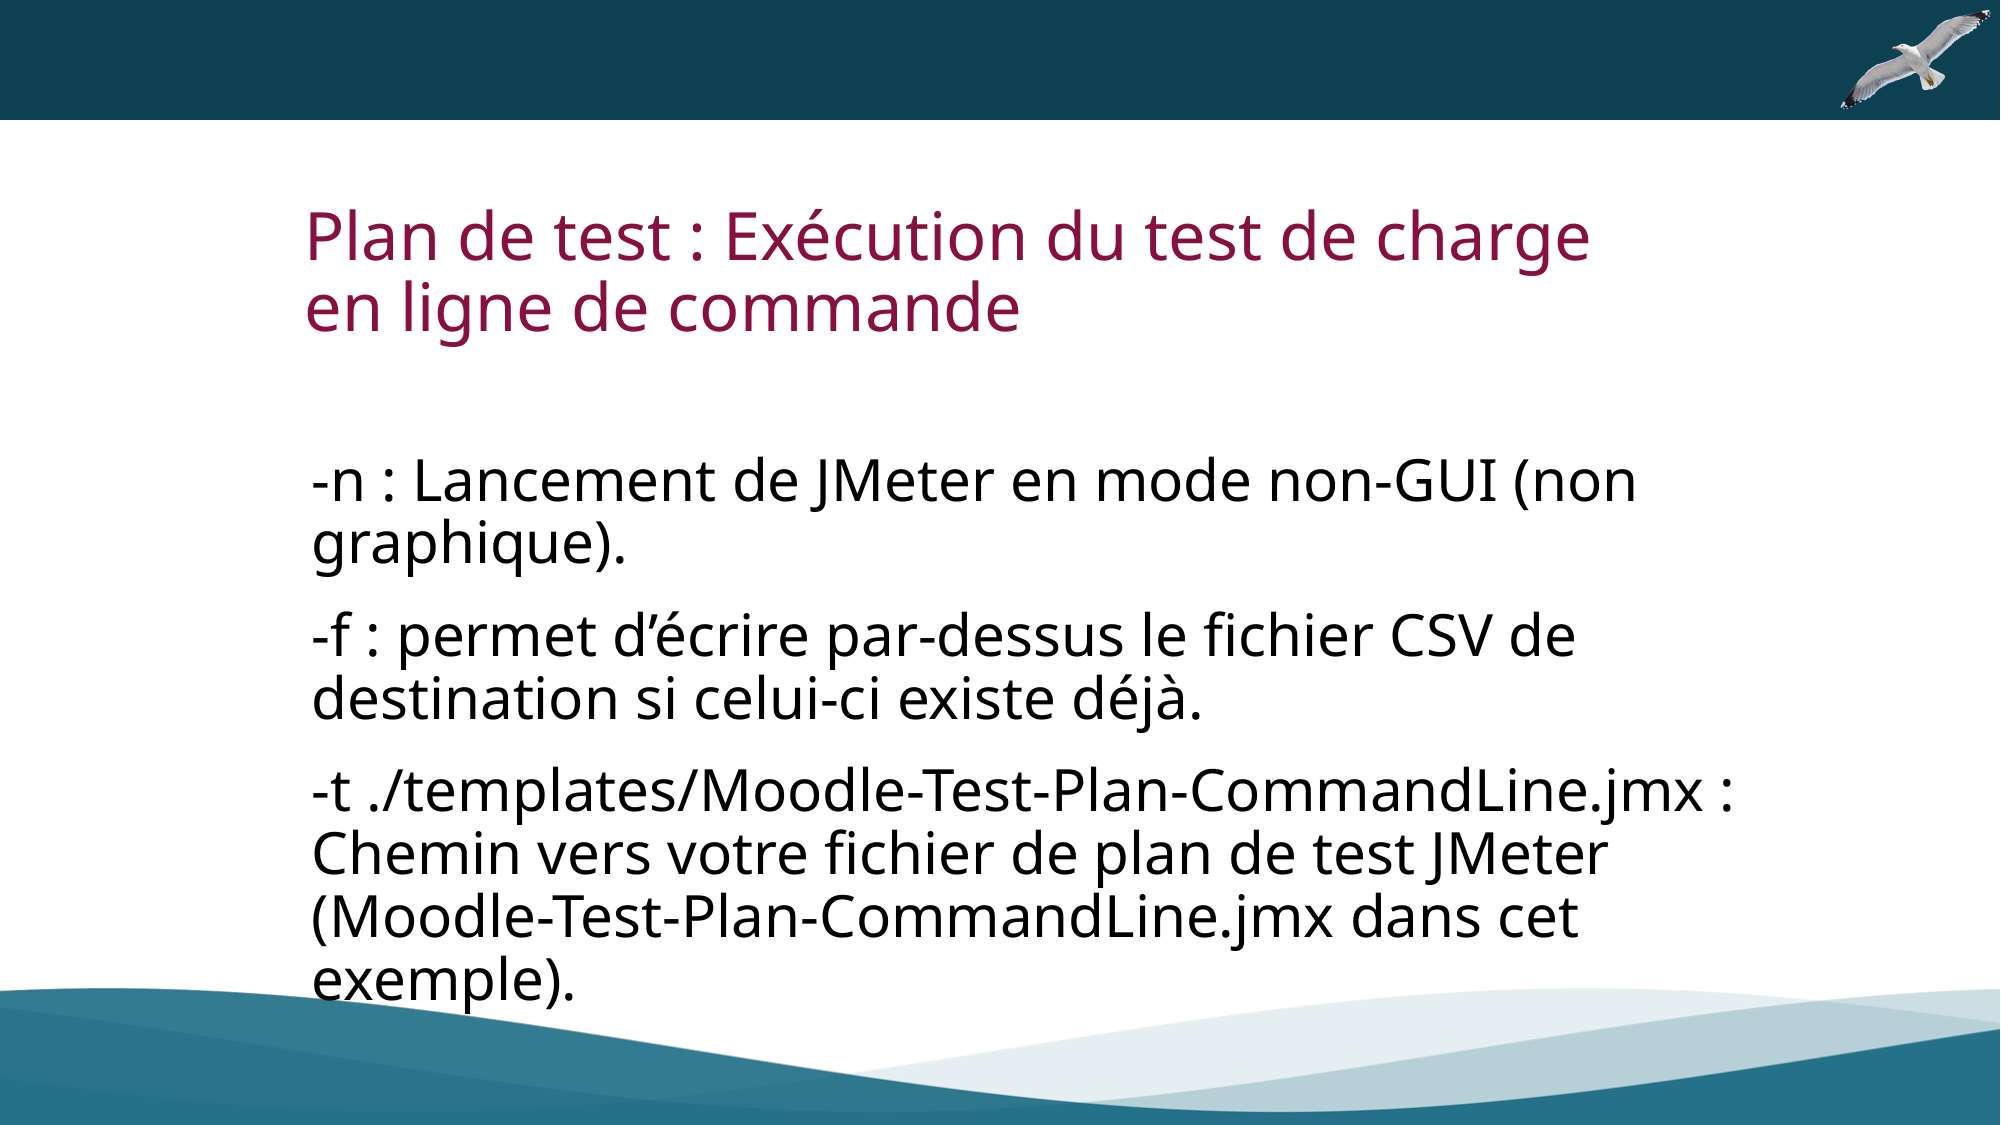

Plan de test : Exécution du test de charge en ligne de commande
# -n : Lancement de JMeter en mode non-GUI (non graphique).
-f : permet d’écrire par-dessus le fichier CSV de destination si celui-ci existe déjà.
-t ./templates/Moodle-Test-Plan-CommandLine.jmx : Chemin vers votre fichier de plan de test JMeter (Moodle-Test-Plan-CommandLine.jmx dans cet exemple).